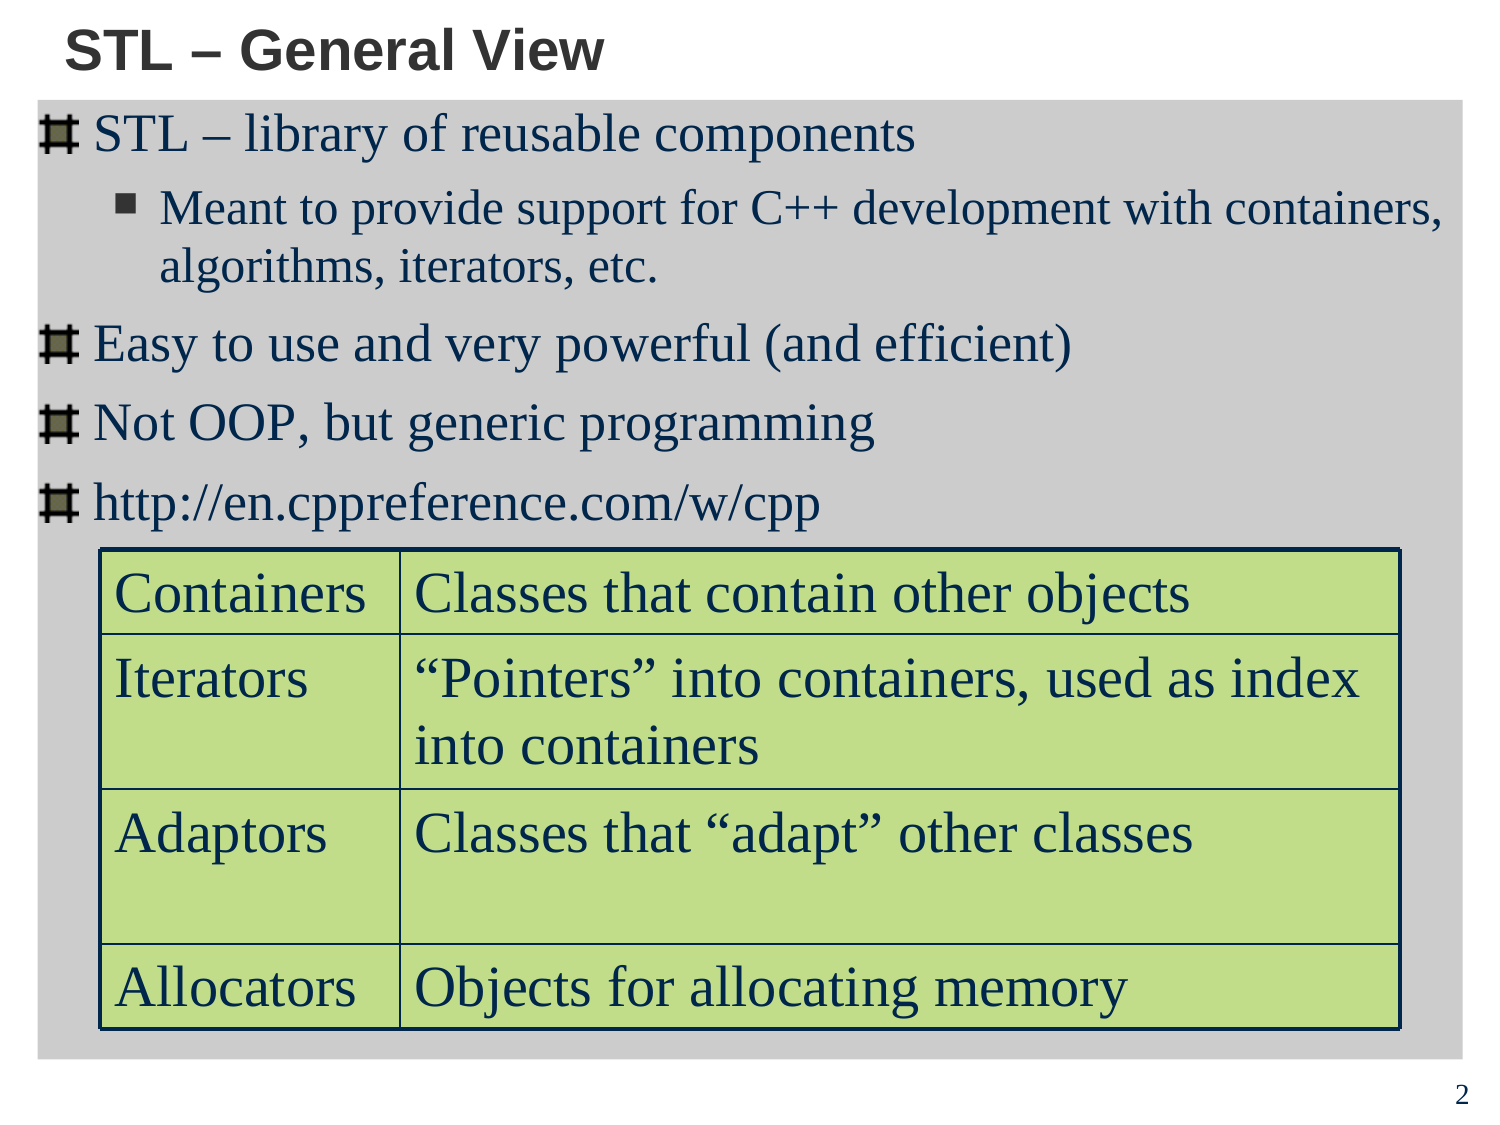

# STL – General View
STL – library of reusable components
Meant to provide support for C++ development with containers, algorithms, iterators, etc.
Easy to use and very powerful (and efficient)
Not OOP, but generic programming
http://en.cppreference.com/w/cpp
Containers
Classes that contain other objects
Iterators
“Pointers” into containers, used as index into containers
Adaptors
Classes that “adapt” other classes
Allocators
Objects for allocating memory